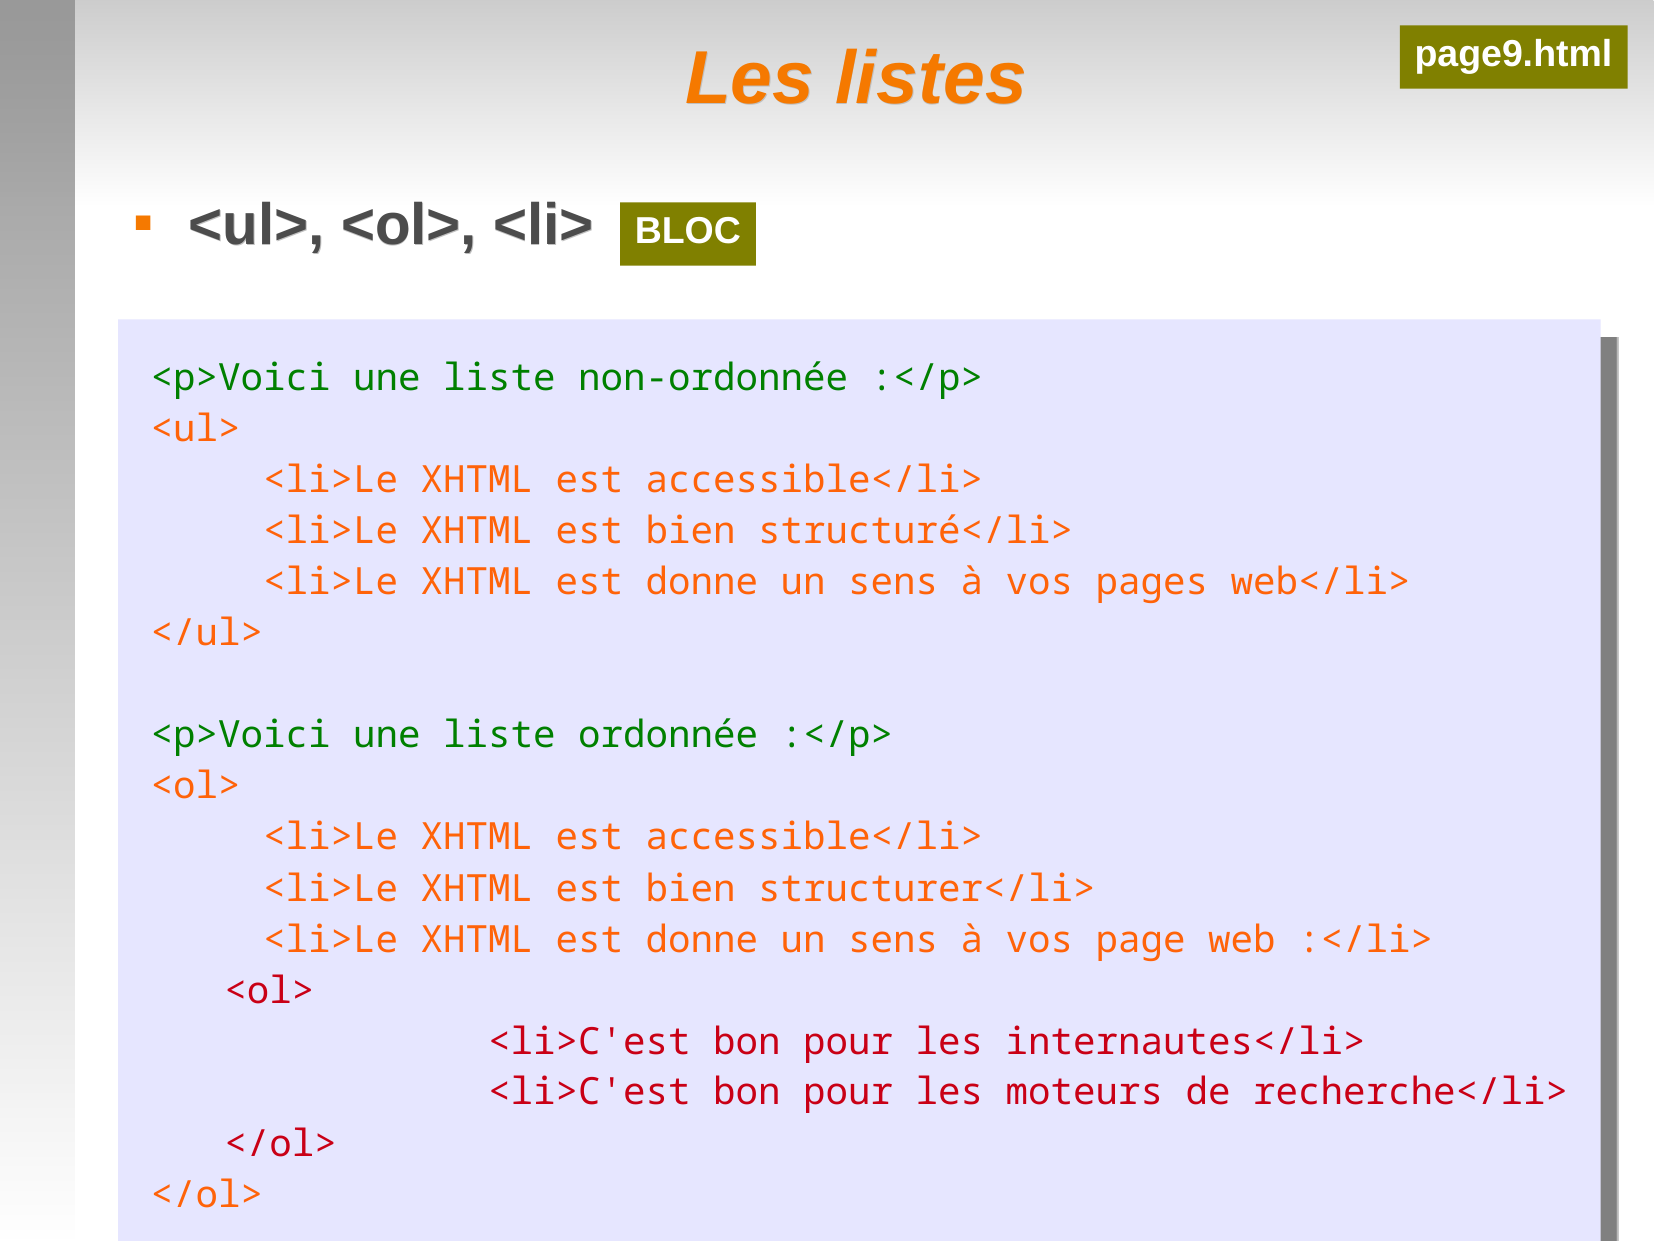

# Les listes
page9.html
<ul>, <ol>, <li>
BLOC
<p>Voici une liste non-ordonnée :</p>
<ul>
 <li>Le XHTML est accessible</li>
 <li>Le XHTML est bien structuré</li>
 <li>Le XHTML est donne un sens à vos pages web</li>
</ul>
<p>Voici une liste ordonnée :</p>
<ol>
 <li>Le XHTML est accessible</li>
 <li>Le XHTML est bien structurer</li>
 <li>Le XHTML est donne un sens à vos page web :</li>
 	<ol>
 <li>C'est bon pour les internautes</li>
 <li>C'est bon pour les moteurs de recherche</li>
	</ol>
</ol>